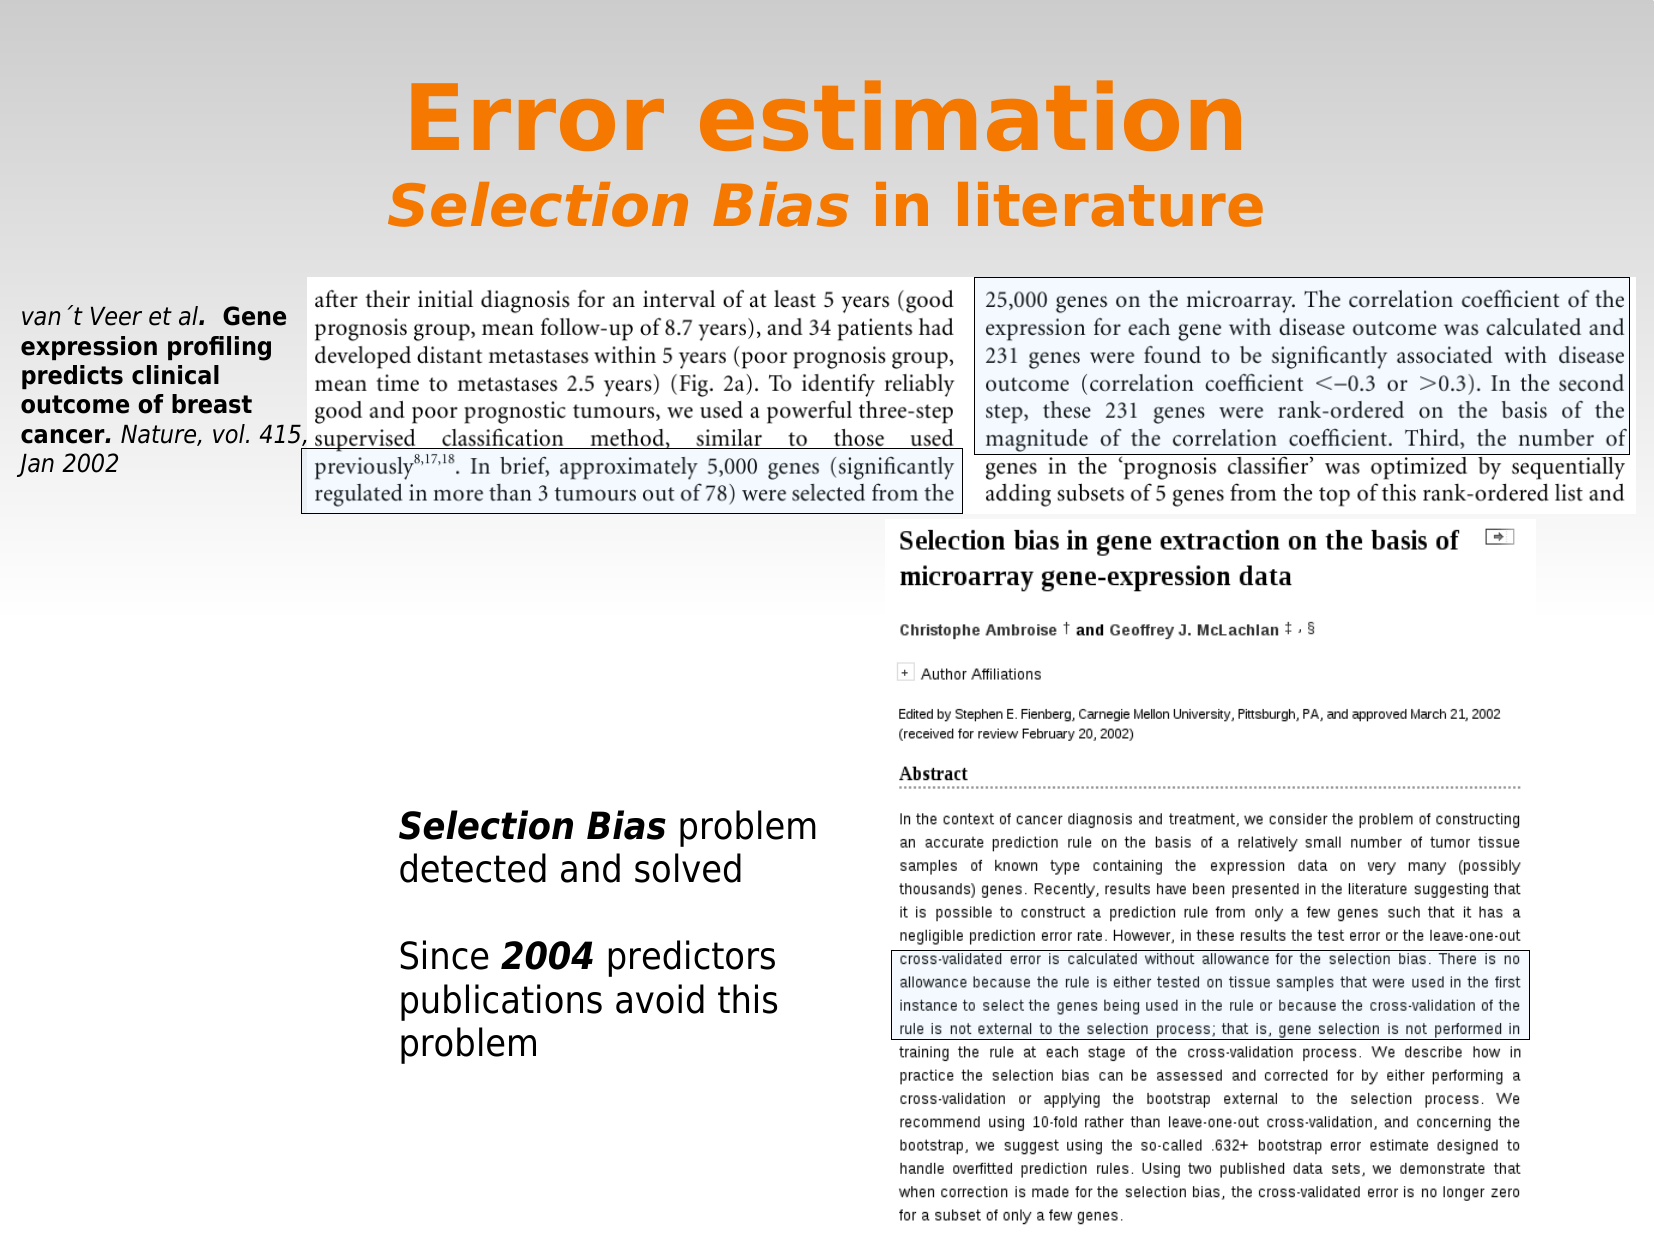

# Error estimation Selection Bias in literature
van´t Veer et al. Gene expression profiling predicts clinical outcome of breast cancer. Nature, vol. 415, Jan 2002
Selection Bias problem detected and solved
Since 2004 predictors publications avoid this problem